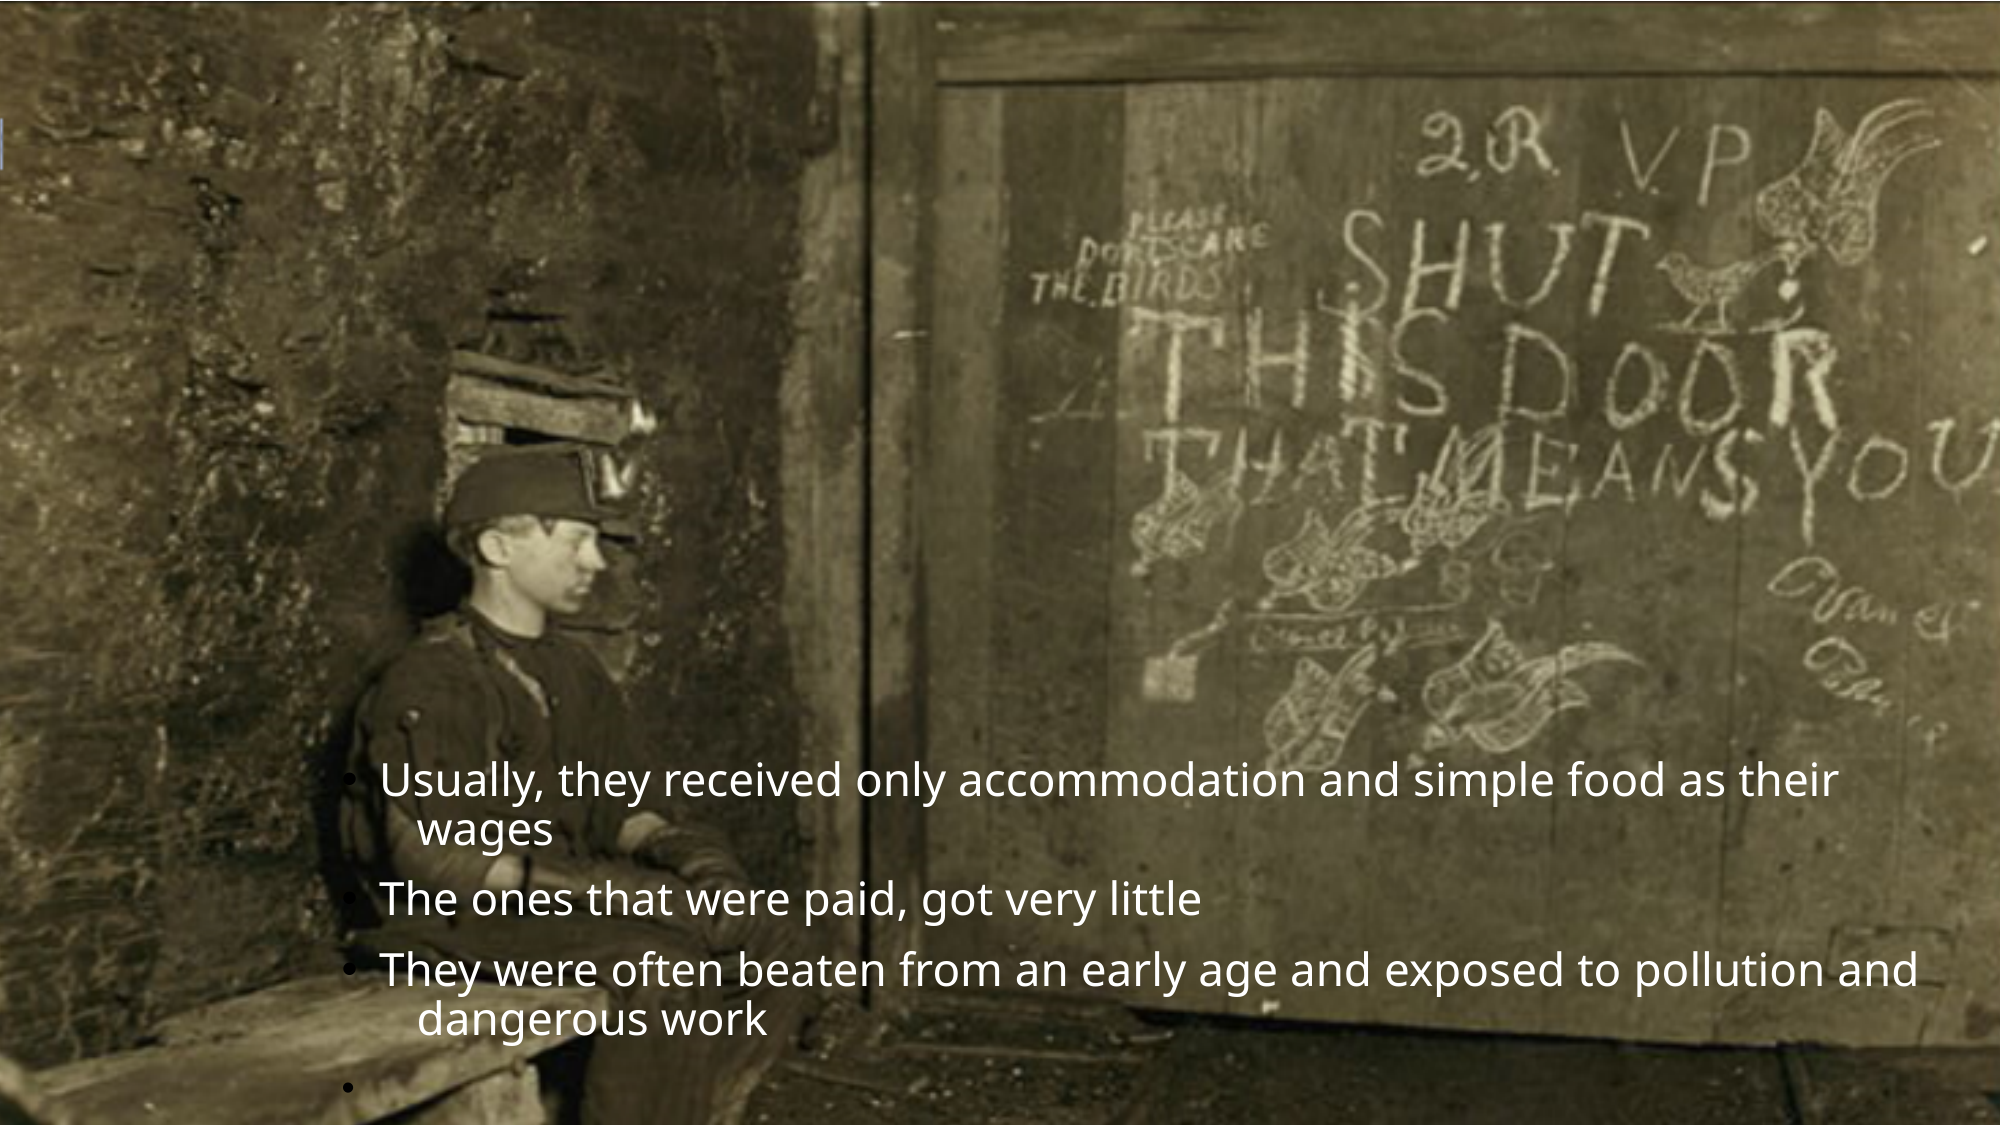

# Usually, they received only accommodation and simple food as their wages
The ones that were paid, got very little
They were often beaten from an early age and exposed to pollution and dangerous work
Usually, they received only accommodation and simple food as their wages
The ones that were paid, got very little
They were often beaten from an early age and exposed to pollution and dangerous work